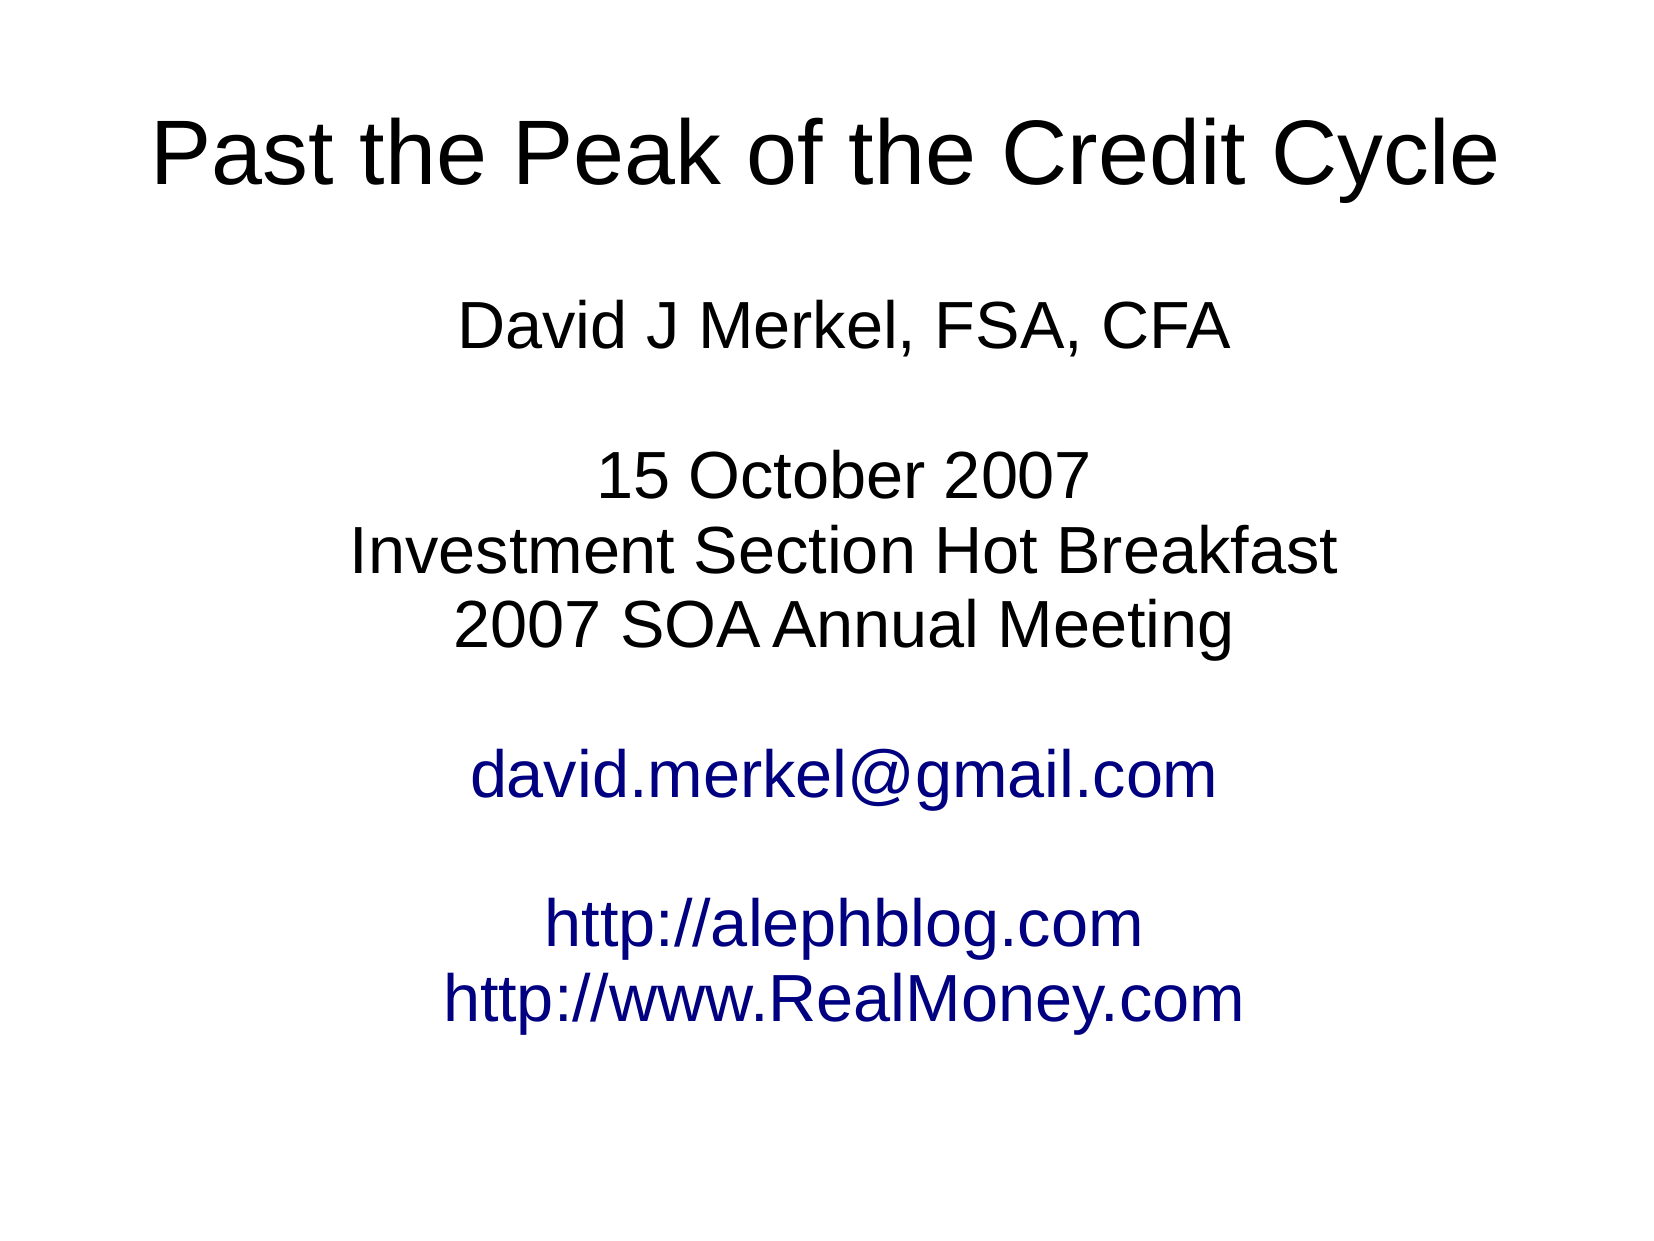

# Past the Peak of the Credit Cycle
David J Merkel, FSA, CFA
15 October 2007
Investment Section Hot Breakfast
2007 SOA Annual Meeting
david.merkel@gmail.com
http://alephblog.com
http://www.RealMoney.com